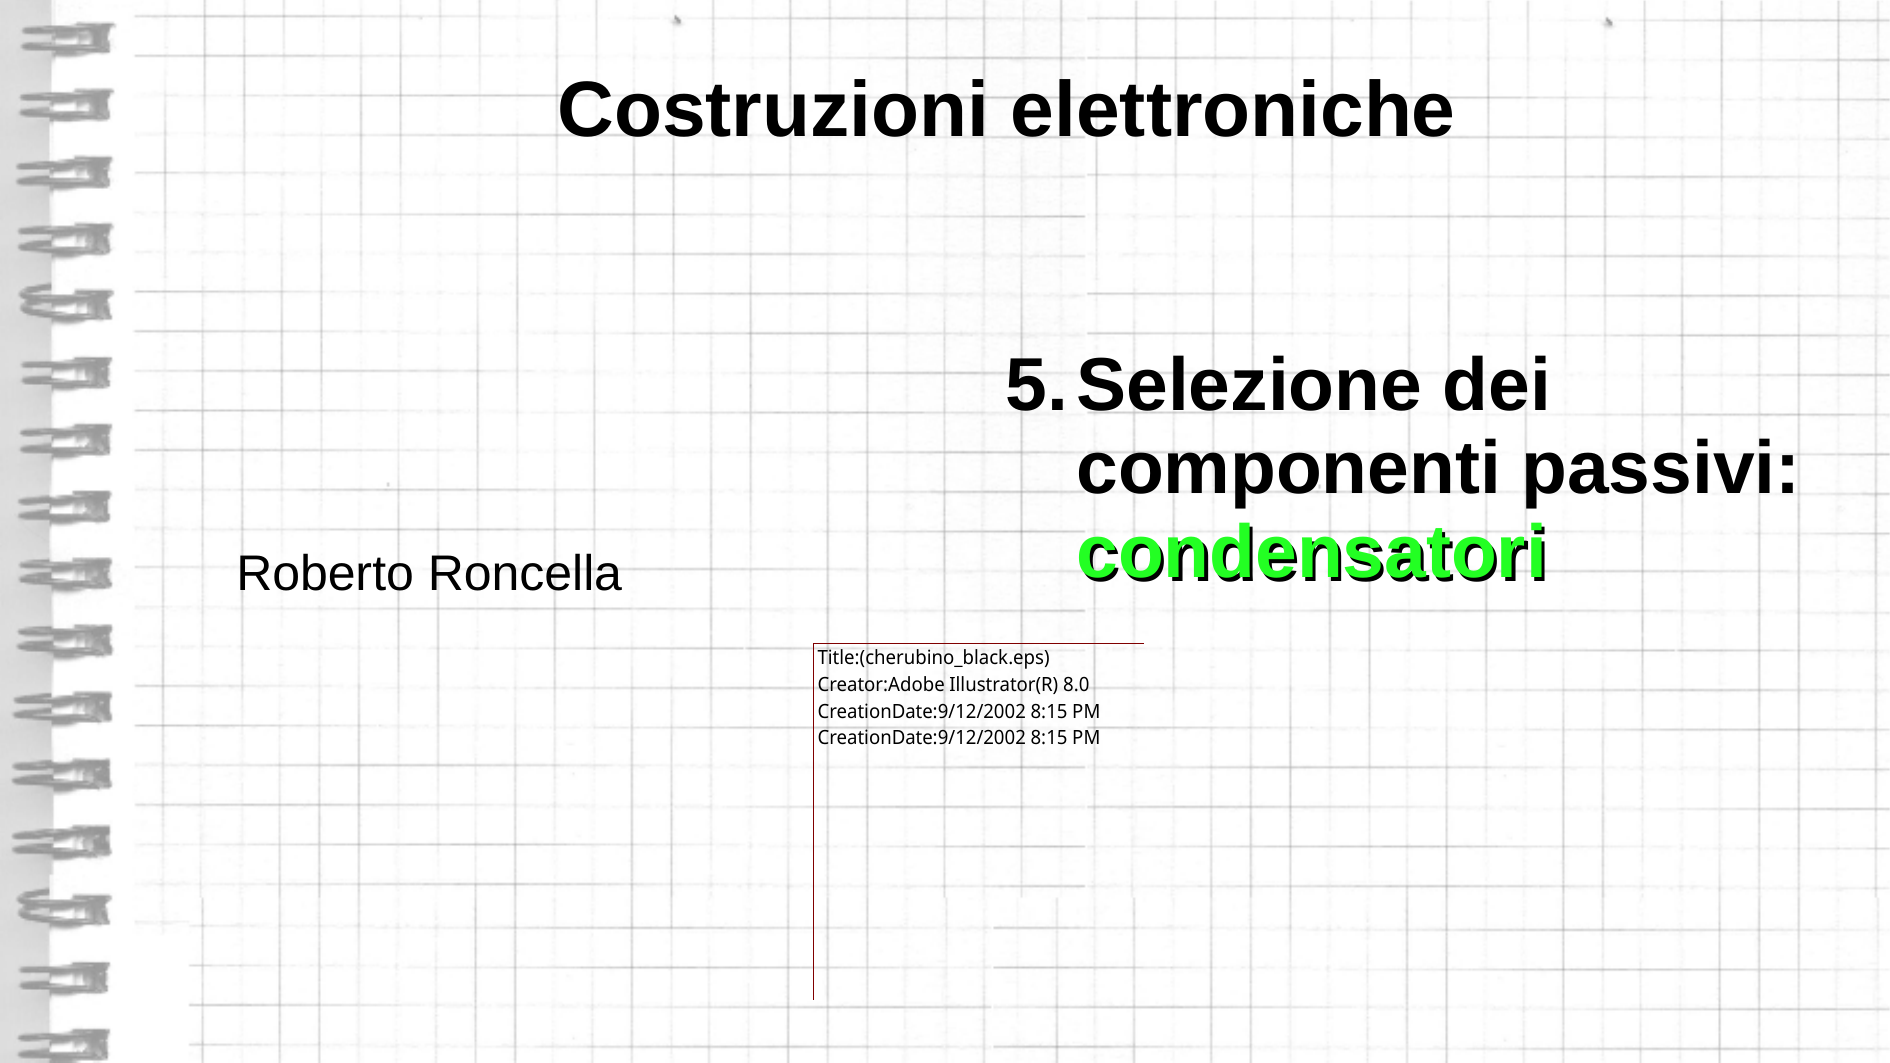

# Costruzioni elettroniche
Roberto Roncella
5.	Selezione dei componenti passivi: condensatori